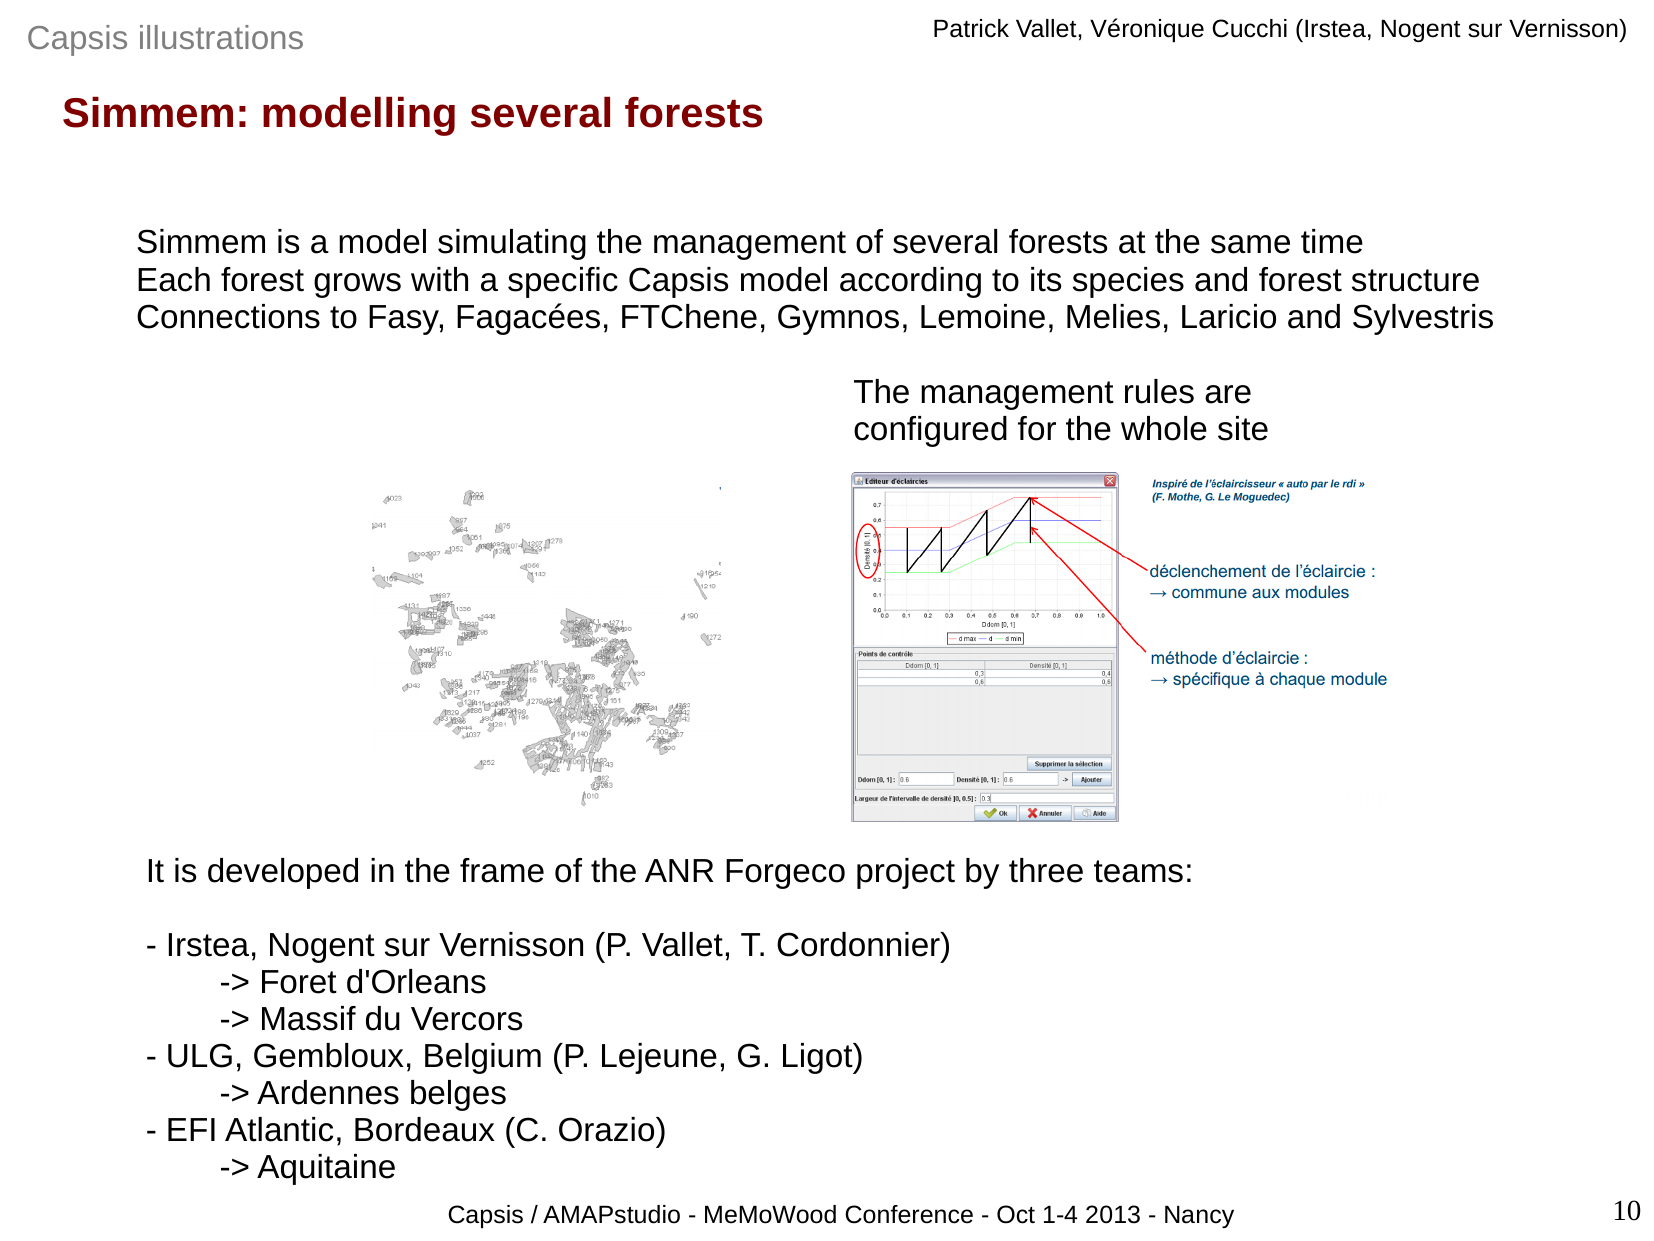

Patrick Vallet, Véronique Cucchi (Irstea, Nogent sur Vernisson)
Capsis illustrations
Simmem: modelling several forests
Simmem is a model simulating the management of several forests at the same time
Each forest grows with a specific Capsis model according to its species and forest structure
Connections to Fasy, Fagacées, FTChene, Gymnos, Lemoine, Melies, Laricio and Sylvestris
The management rules are configured for the whole site
It is developed in the frame of the ANR Forgeco project by three teams:
- Irstea, Nogent sur Vernisson (P. Vallet, T. Cordonnier)
	-> Foret d'Orleans
	-> Massif du Vercors
- ULG, Gembloux, Belgium (P. Lejeune, G. Ligot)
	-> Ardennes belges
- EFI Atlantic, Bordeaux (C. Orazio)
	-> Aquitaine
Capsis / AMAPstudio - MeMoWood Conference - Oct 1-4 2013 - Nancy